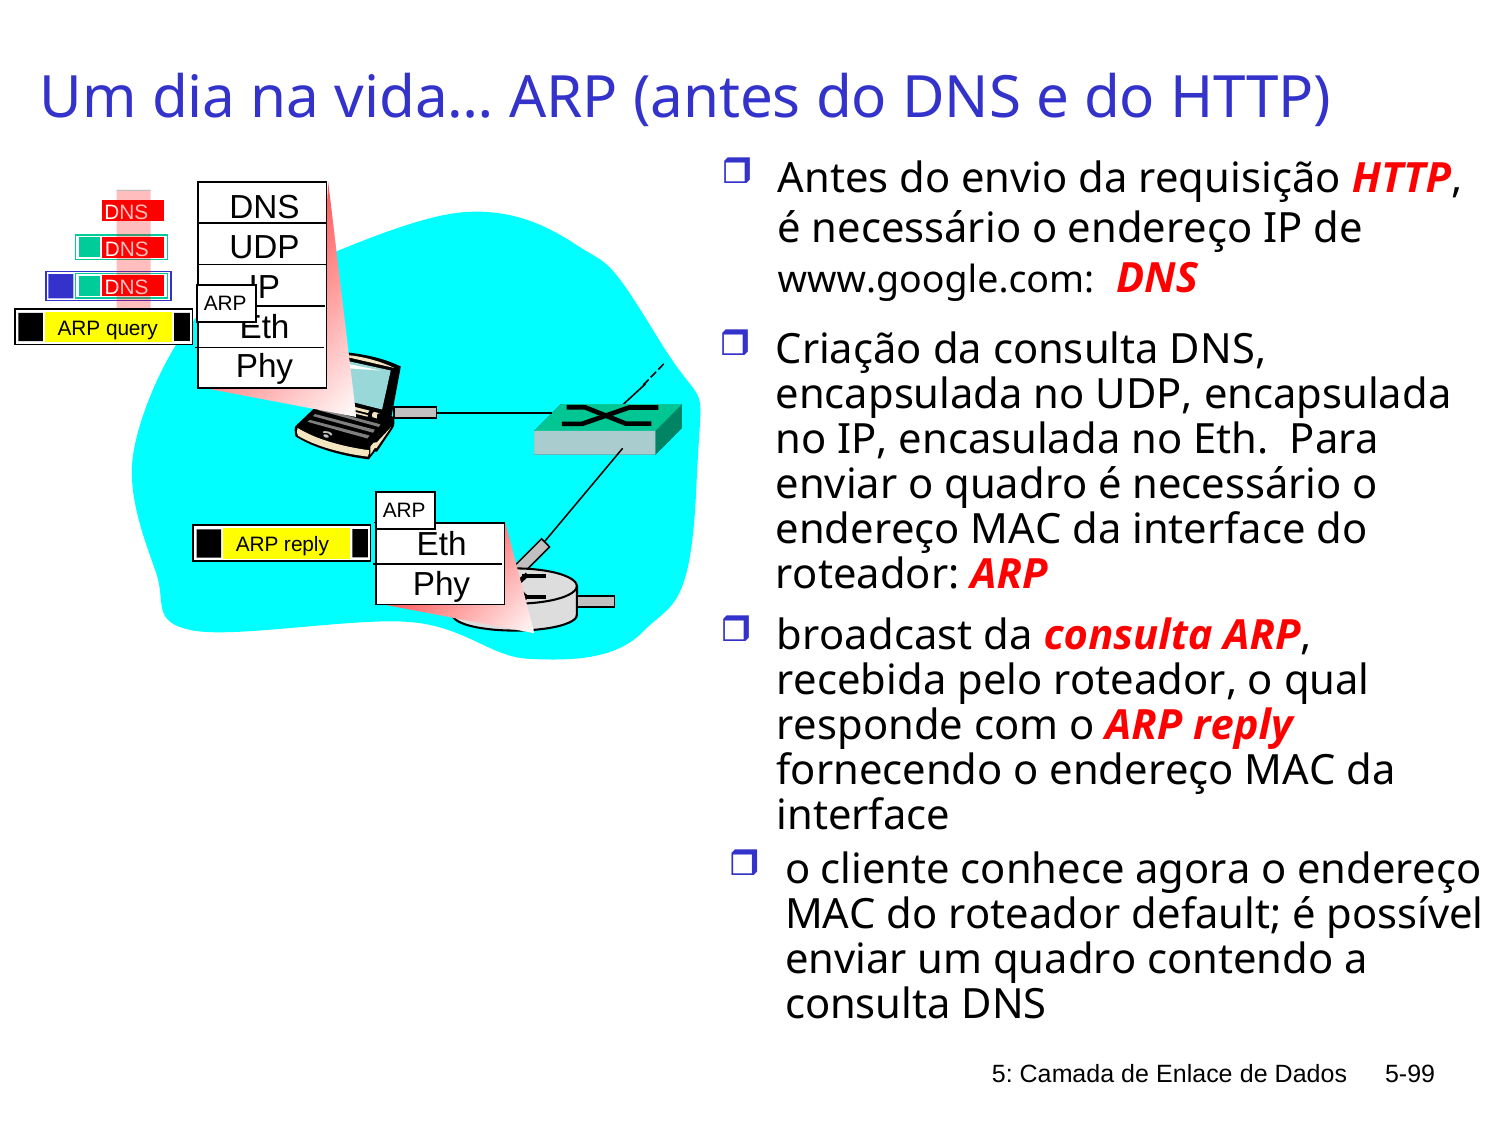

# Um dia na vida… ARP (antes do DNS e do HTTP)
Antes do envio da requisição HTTP, é necessário o endereço IP de www.google.com: DNS
DNS
UDP
IP
Eth
Phy
DNS
DNS
DNS
ARP
ARP query
Criação da consulta DNS, encapsulada no UDP, encapsulada no IP, encasulada no Eth. Para enviar o quadro é necessário o endereço MAC da interface do roteador: ARP
ARP
Eth
Phy
ARP reply
broadcast da consulta ARP, recebida pelo roteador, o qual responde com o ARP reply fornecendo o endereço MAC da interface
o cliente conhece agora o endereço MAC do roteador default; é possível enviar um quadro contendo a consulta DNS
5: Camada de Enlace de Dados